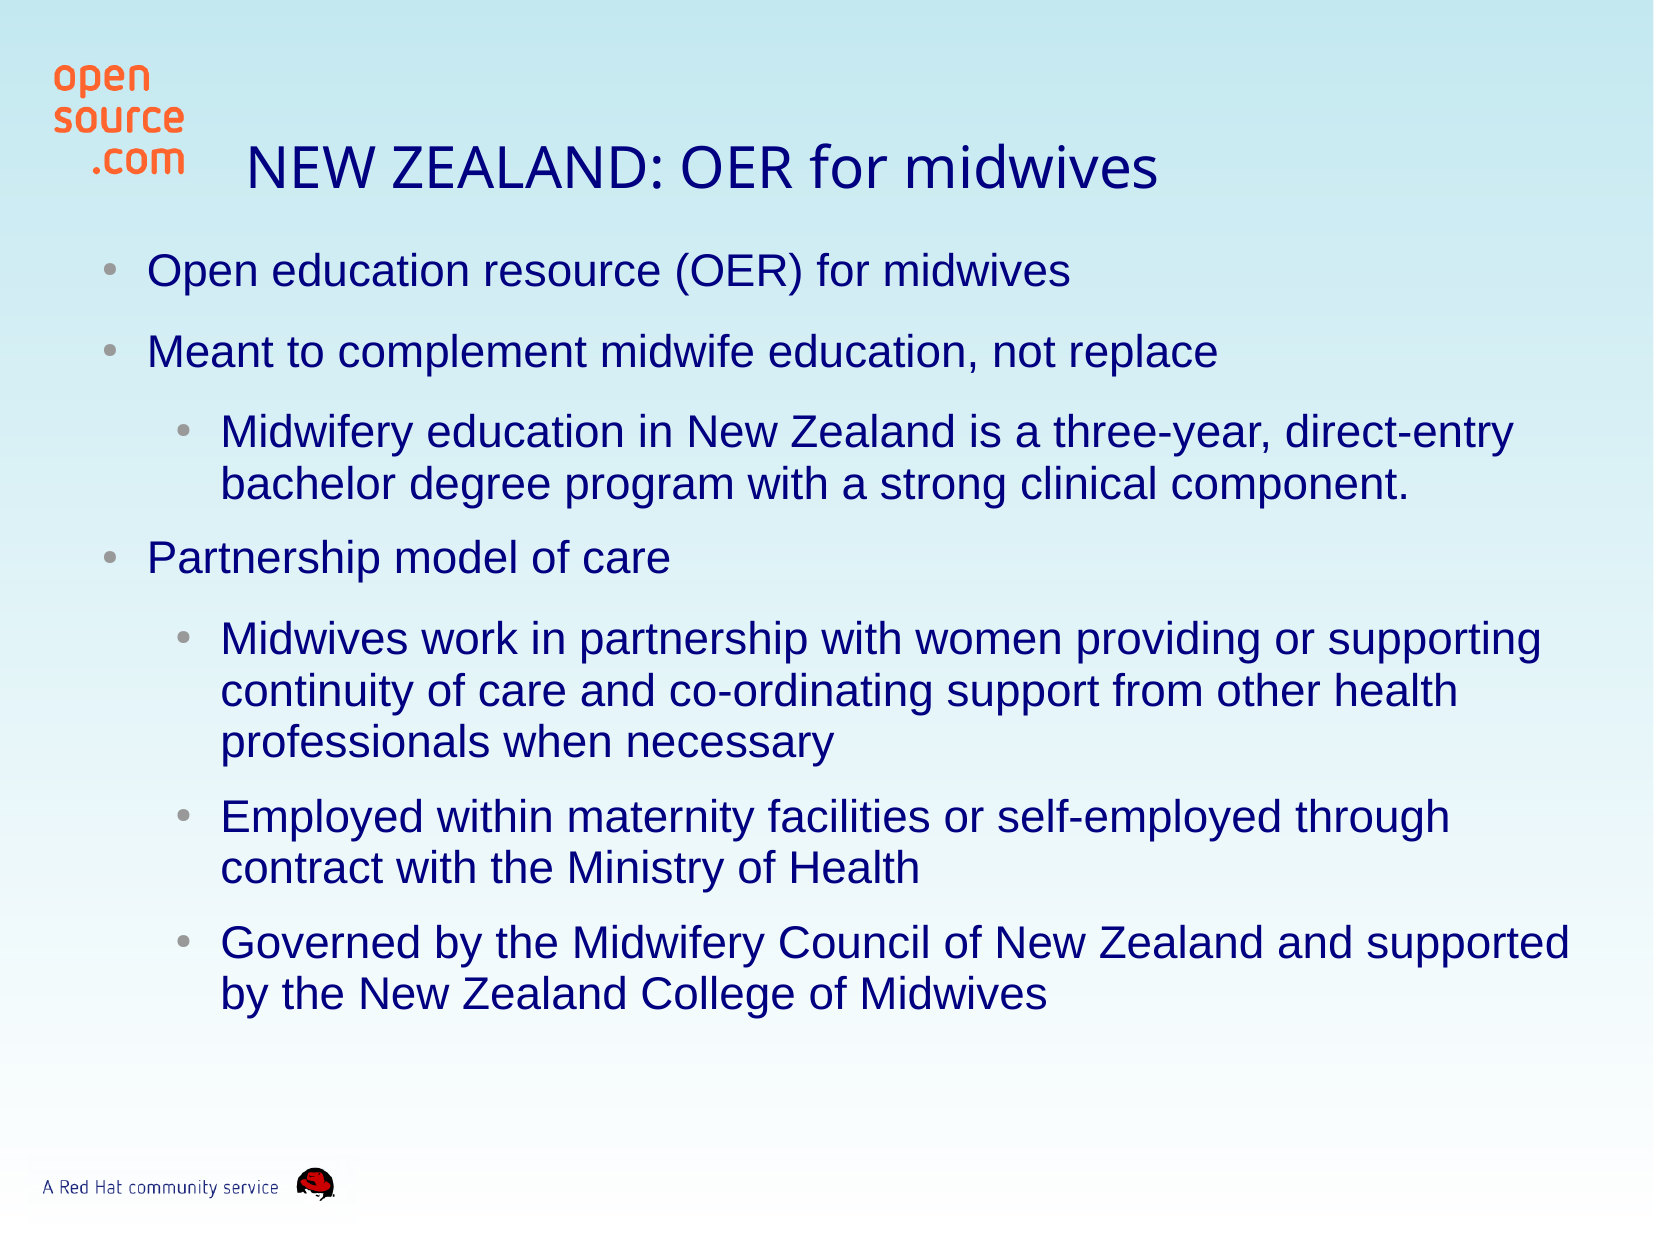

# Introduce Red Hat
NEW ZEALAND: OER for midwives
Open education resource (OER) for midwives
Meant to complement midwife education, not replace
Midwifery education in New Zealand is a three-year, direct-entry bachelor degree program with a strong clinical component.
Partnership model of care
Midwives work in partnership with women providing or supporting continuity of care and co-ordinating support from other health professionals when necessary
Employed within maternity facilities or self-employed through contract with the Ministry of Health
Governed by the Midwifery Council of New Zealand and supported by the New Zealand College of Midwives